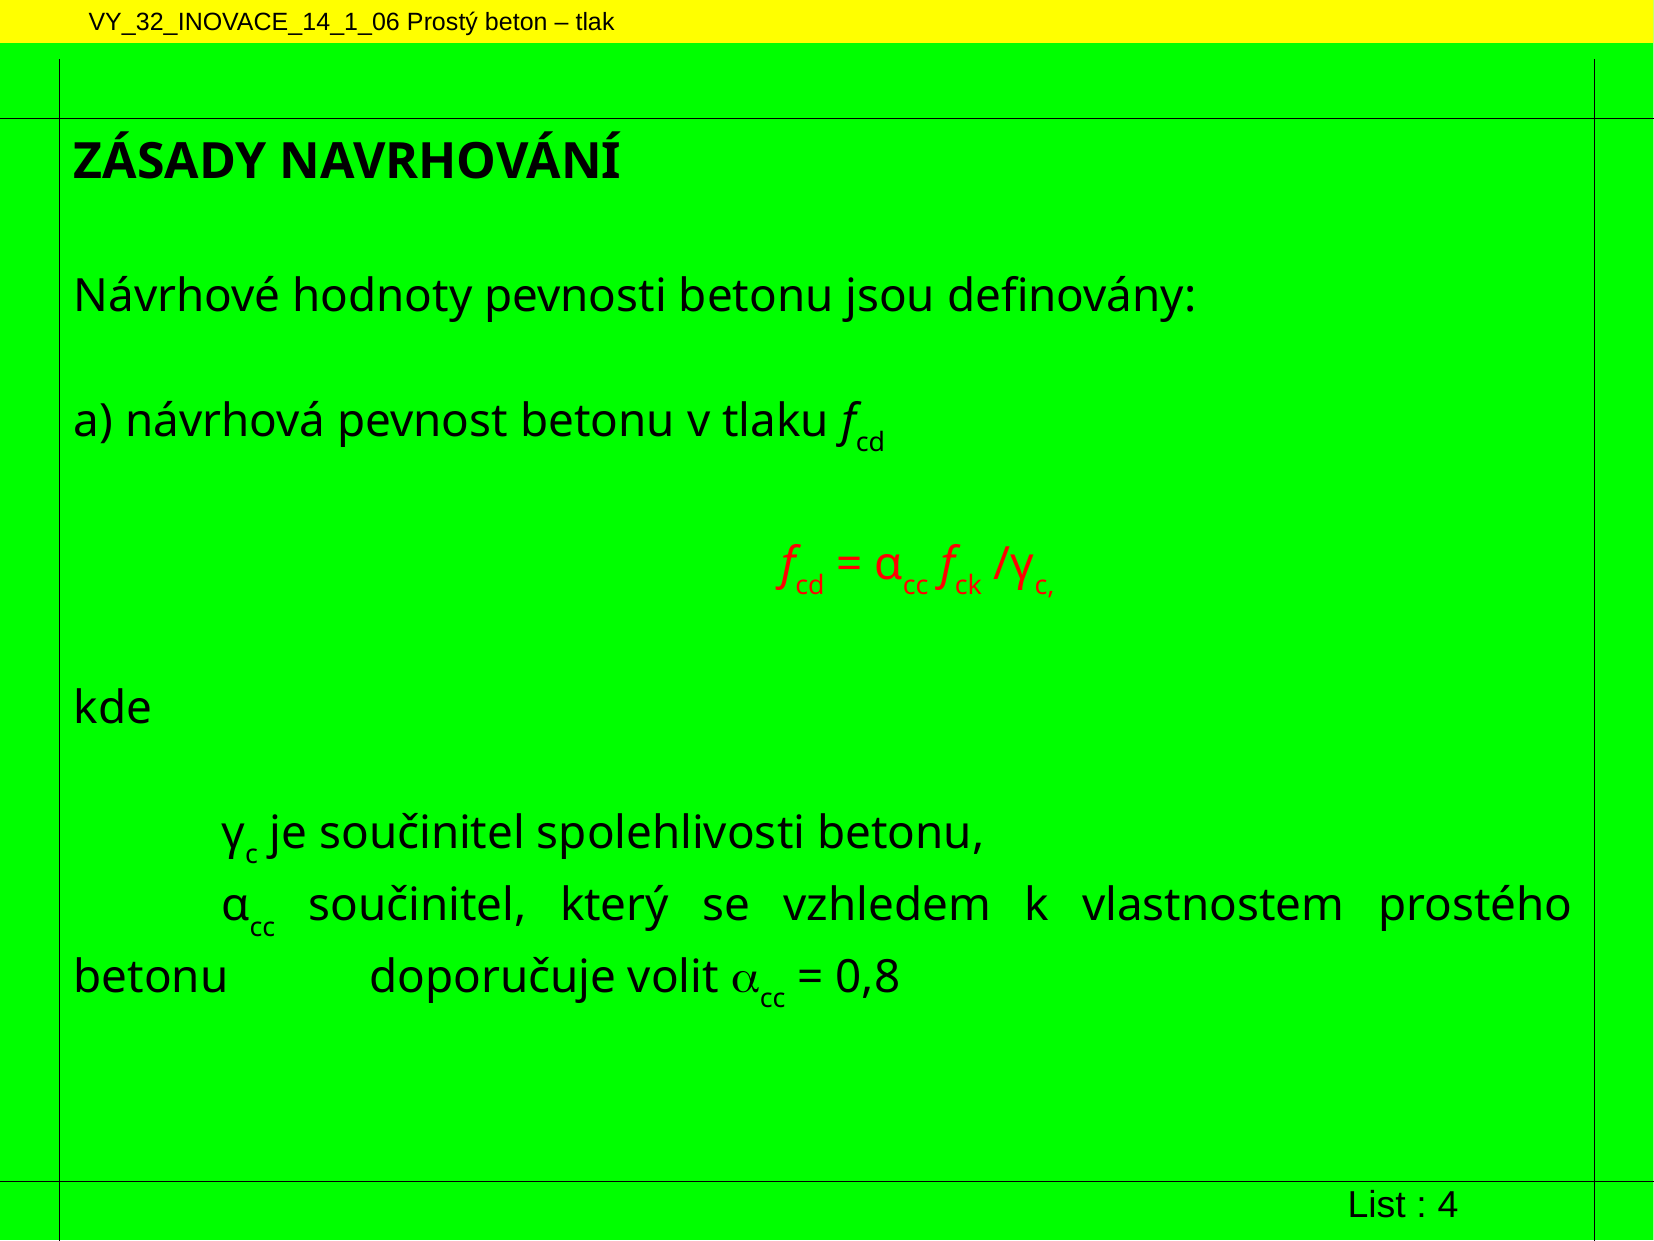

VY_32_INOVACE_14_1_06 Prostý beton – tlak
ZÁSADY NAVRHOVÁNÍ
Návrhové hodnoty pevnosti betonu jsou definovány:
a) návrhová pevnost betonu v tlaku fcd
 fcd = αcc fck /γc,
kde
 		γc je součinitel spolehlivosti betonu,
		αcc součinitel, který se vzhledem k vlastnostem prostého betonu 		doporučuje volit acc = 0,8
List :